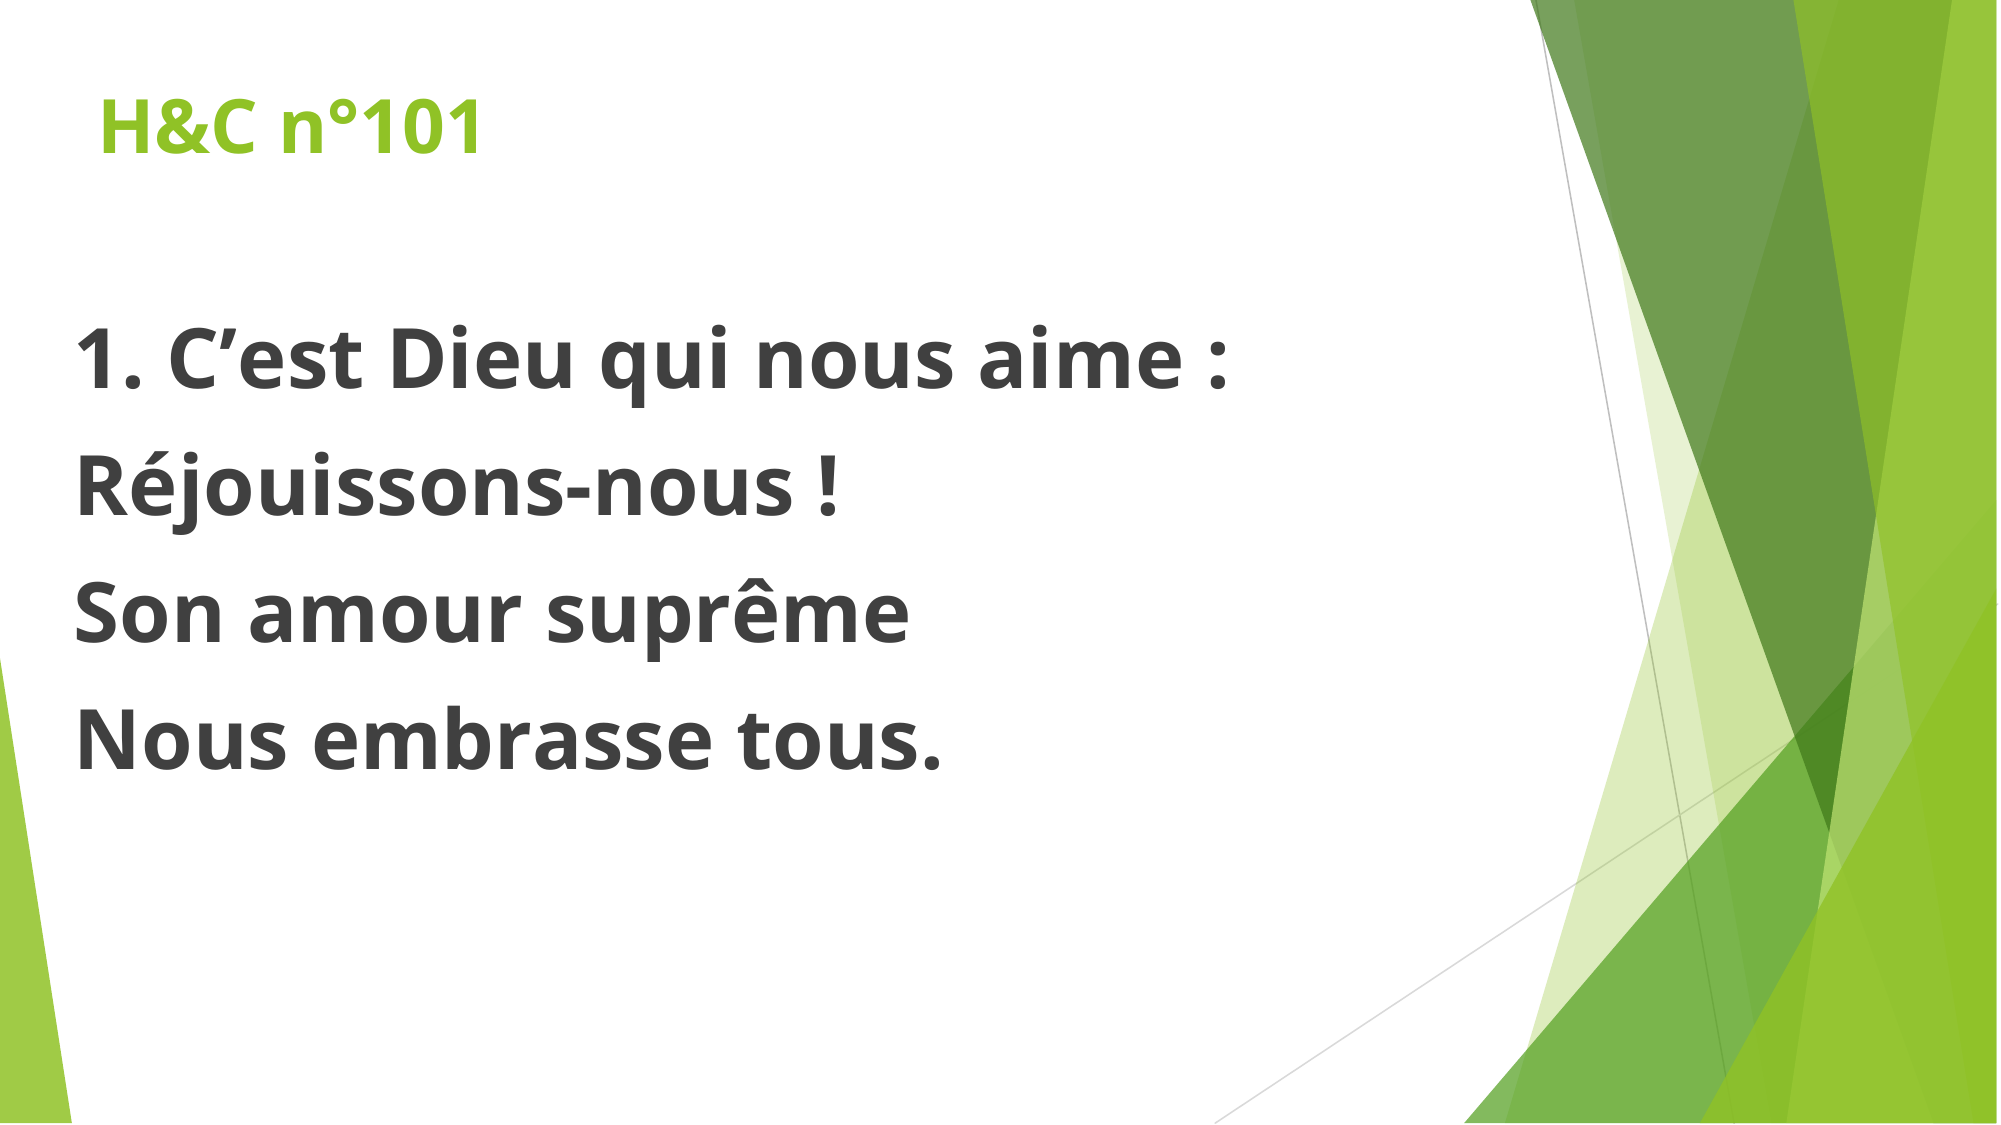

H&C n°101
1. C’est Dieu qui nous aime :
Réjouissons-nous !
Son amour suprême
Nous embrasse tous.